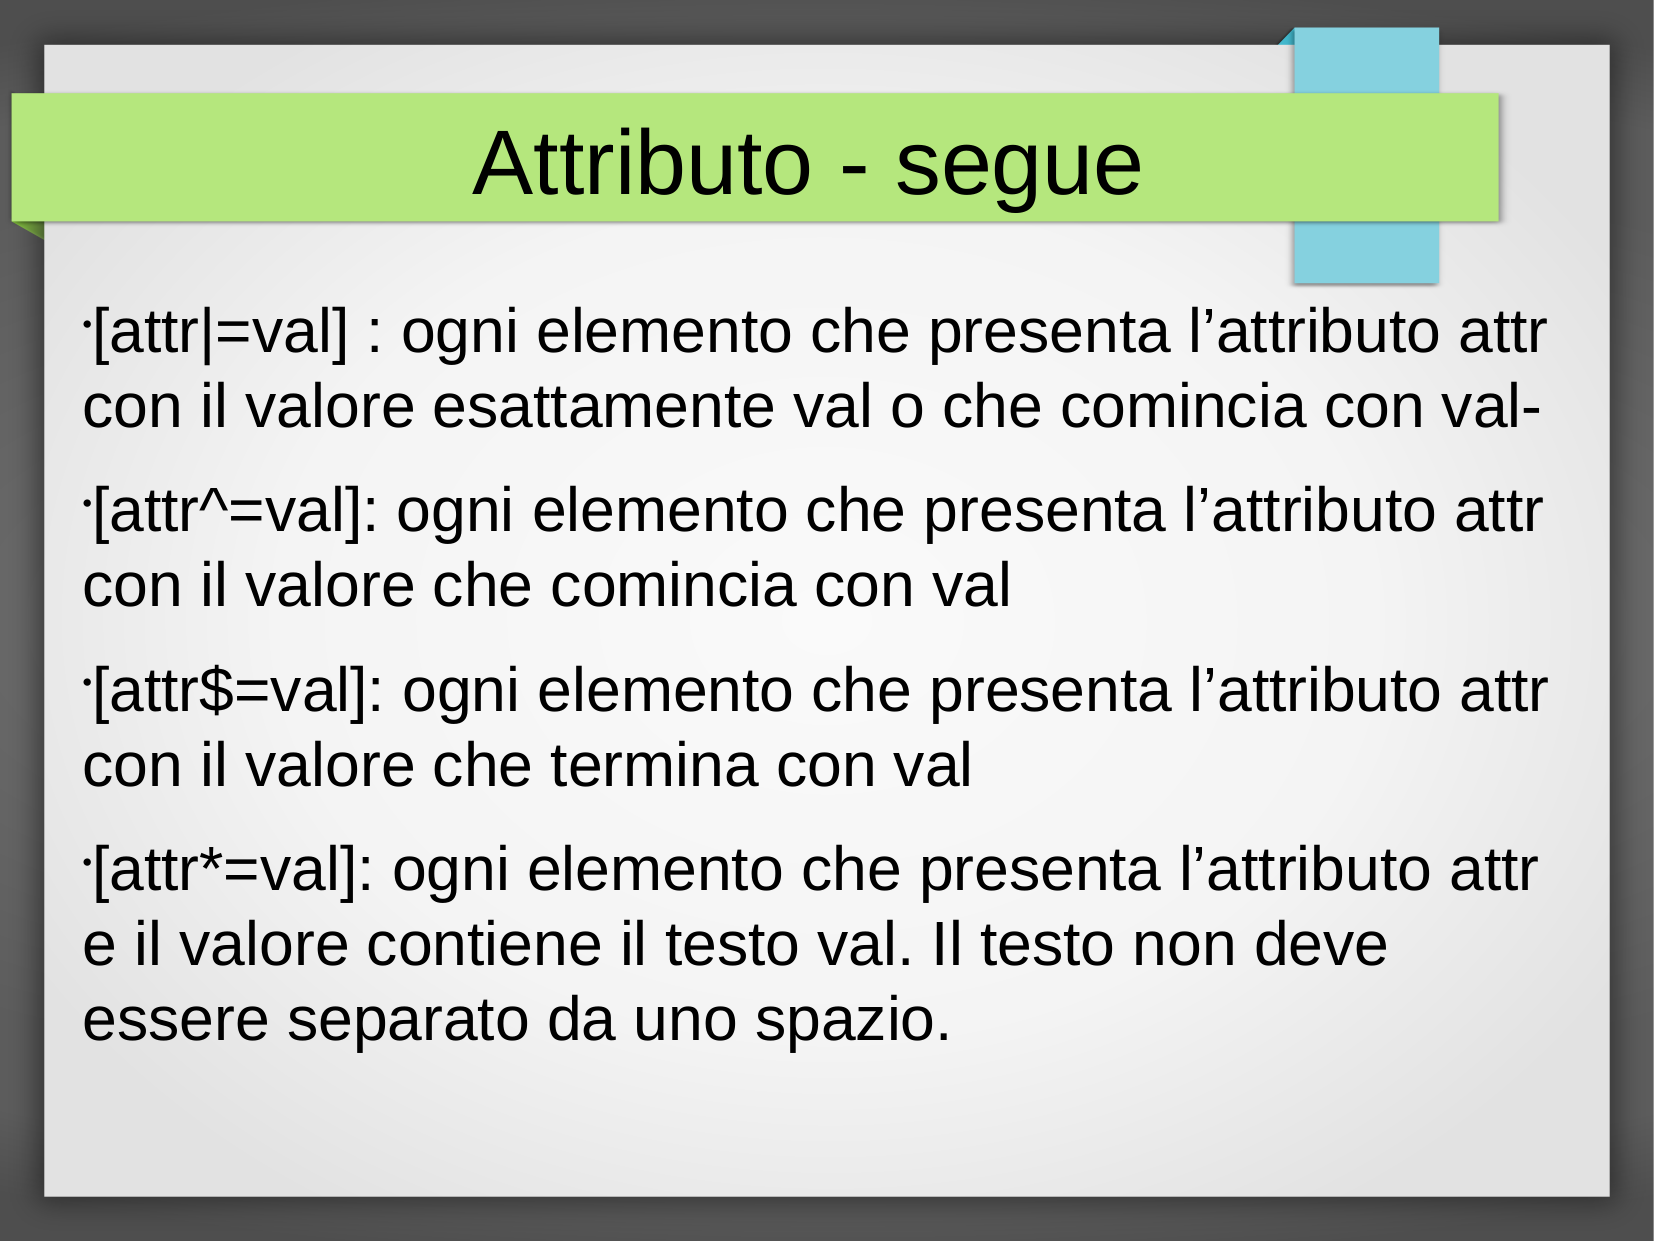

# Attributo - segue
[attr|=val] : ogni elemento che presenta l’attributo attr con il valore esattamente val o che comincia con val-
[attr^=val]: ogni elemento che presenta l’attributo attr con il valore che comincia con val
[attr$=val]: ogni elemento che presenta l’attributo attr con il valore che termina con val
[attr*=val]: ogni elemento che presenta l’attributo attr e il valore contiene il testo val. Il testo non deve essere separato da uno spazio.